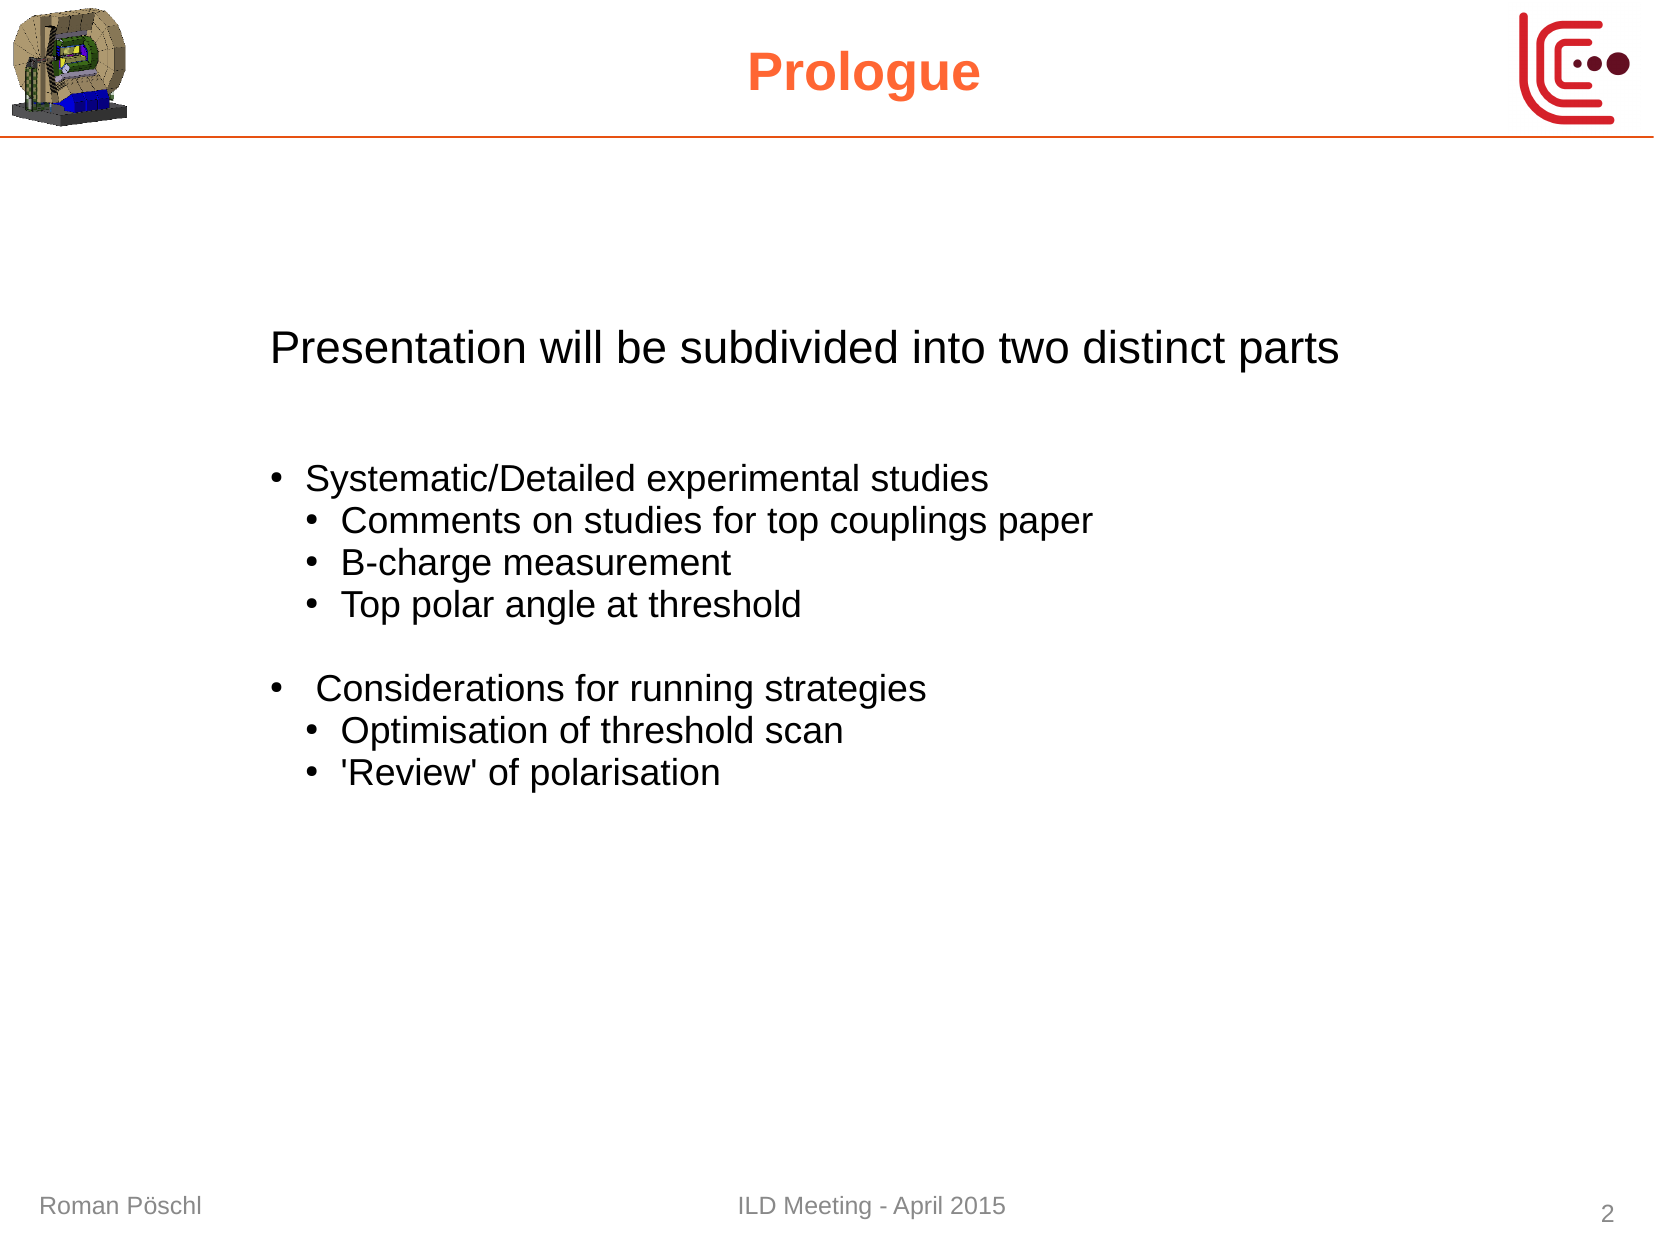

# Prologue
Presentation will be subdivided into two distinct parts
Systematic/Detailed experimental studies
Comments on studies for top couplings paper
B-charge measurement
Top polar angle at threshold
 Considerations for running strategies
Optimisation of threshold scan
'Review' of polarisation